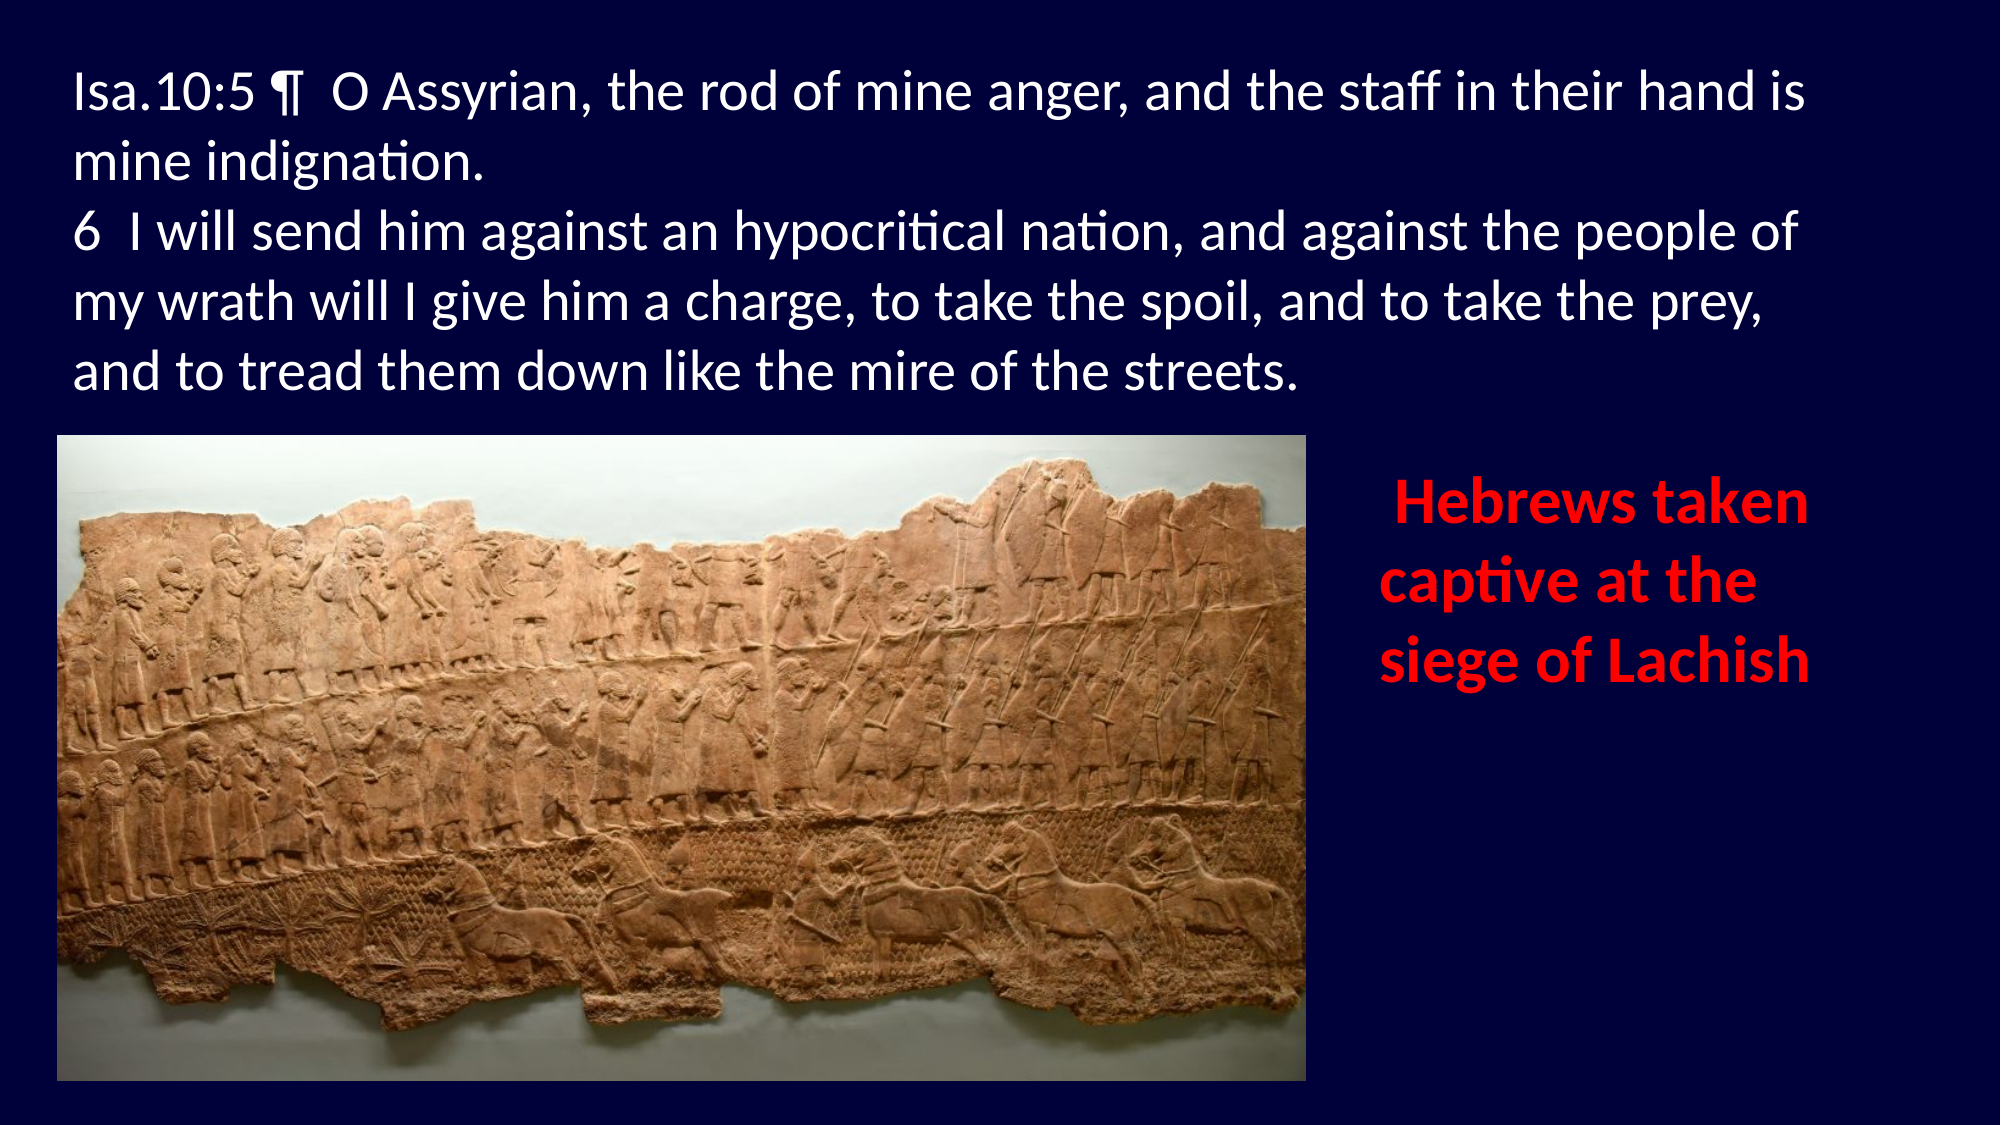

Isa.10:5 ¶ O Assyrian, the rod of mine anger, and the staff in their hand is mine indignation.
6 I will send him against an hypocritical nation, and against the people of my wrath will I give him a charge, to take the spoil, and to take the prey, and to tread them down like the mire of the streets.
 Hebrews taken captive at the siege of Lachish